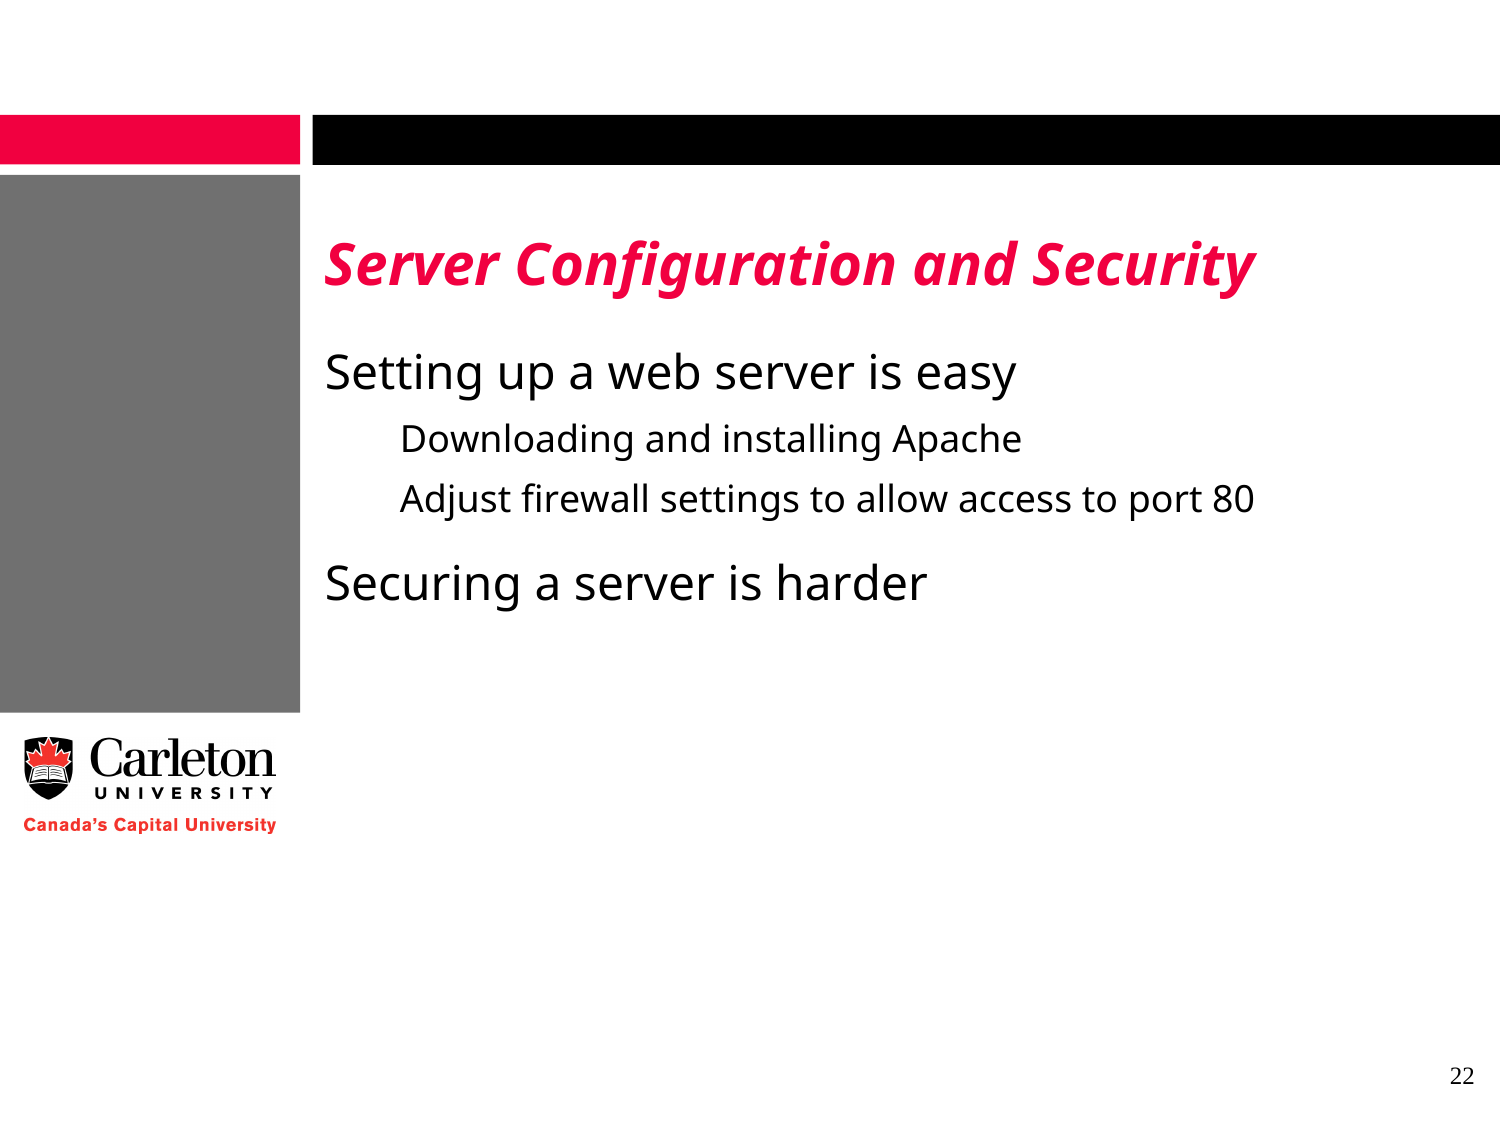

# Server Configuration and Security
Setting up a web server is easy
Downloading and installing Apache
Adjust firewall settings to allow access to port 80
Securing a server is harder
22